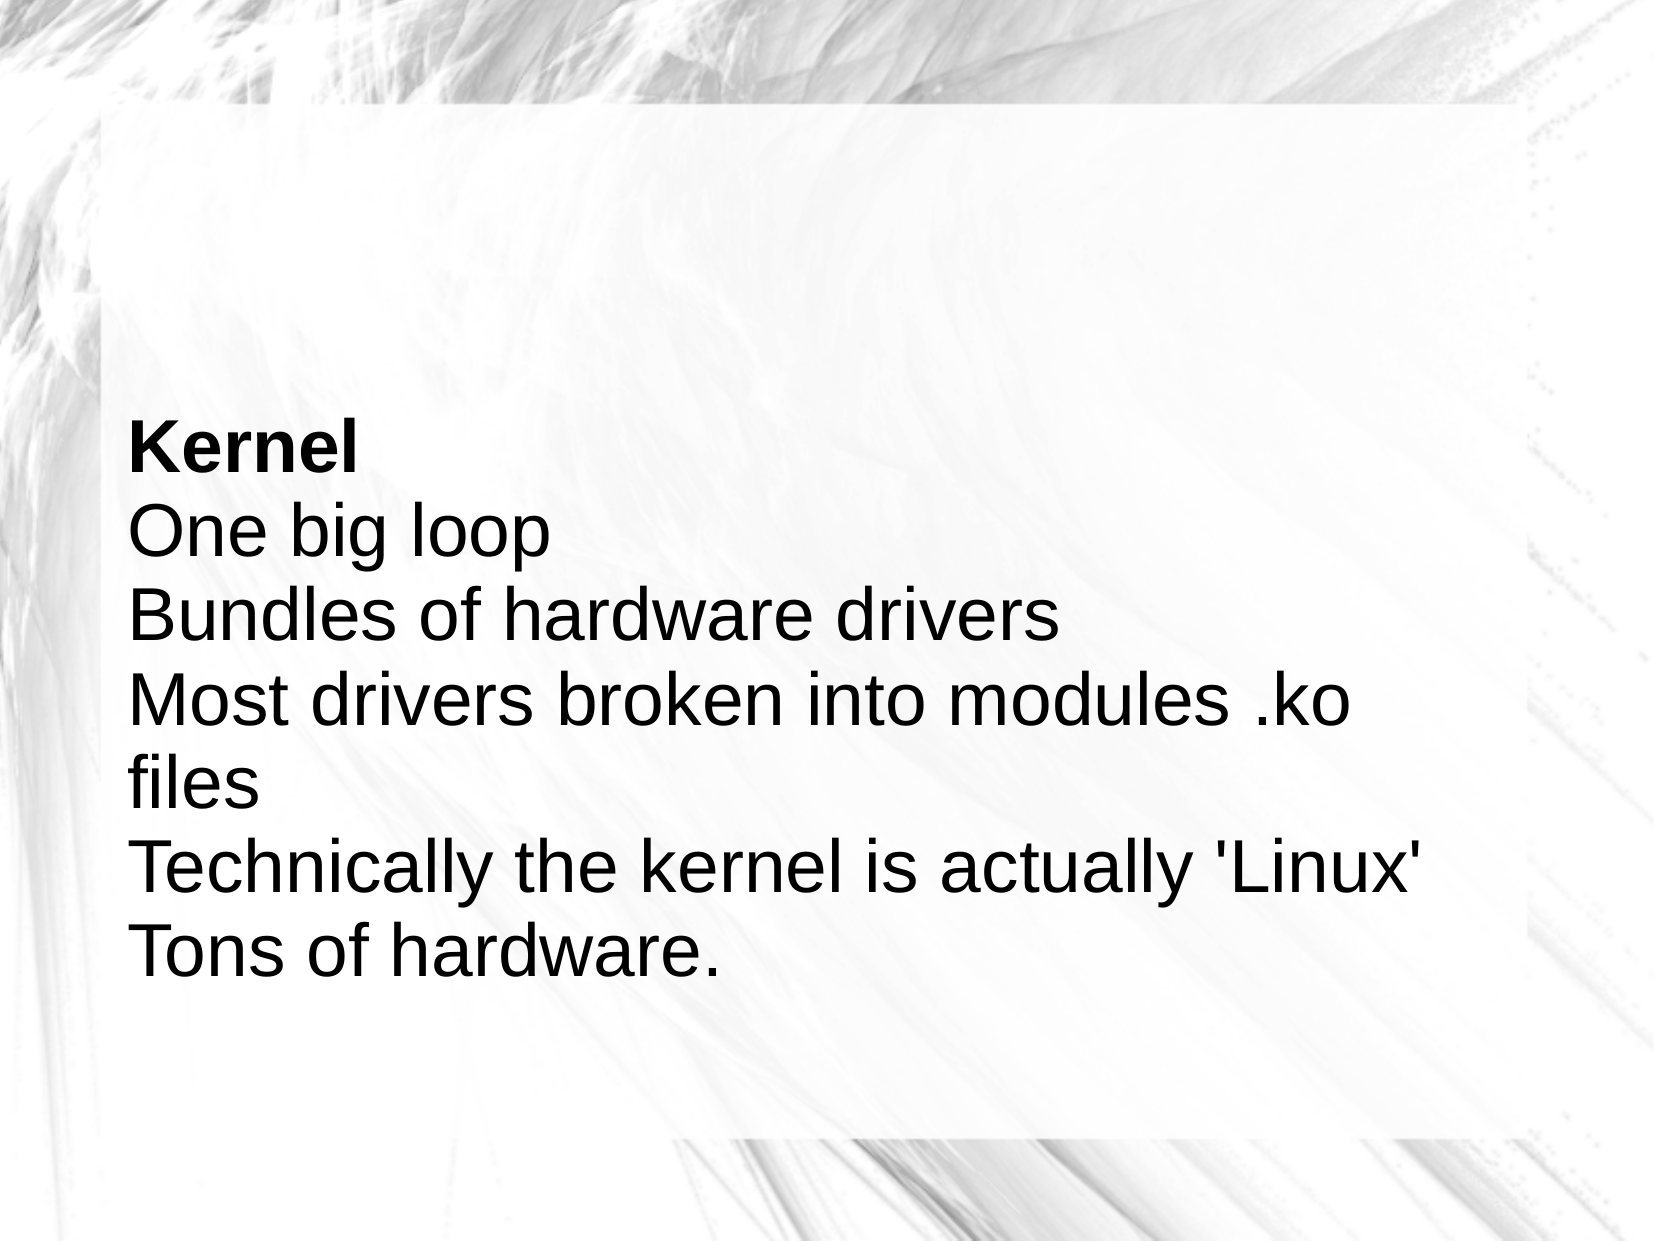

Kernel
One big loop
Bundles of hardware drivers
Most drivers broken into modules .ko files
Technically the kernel is actually 'Linux'
Tons of hardware.